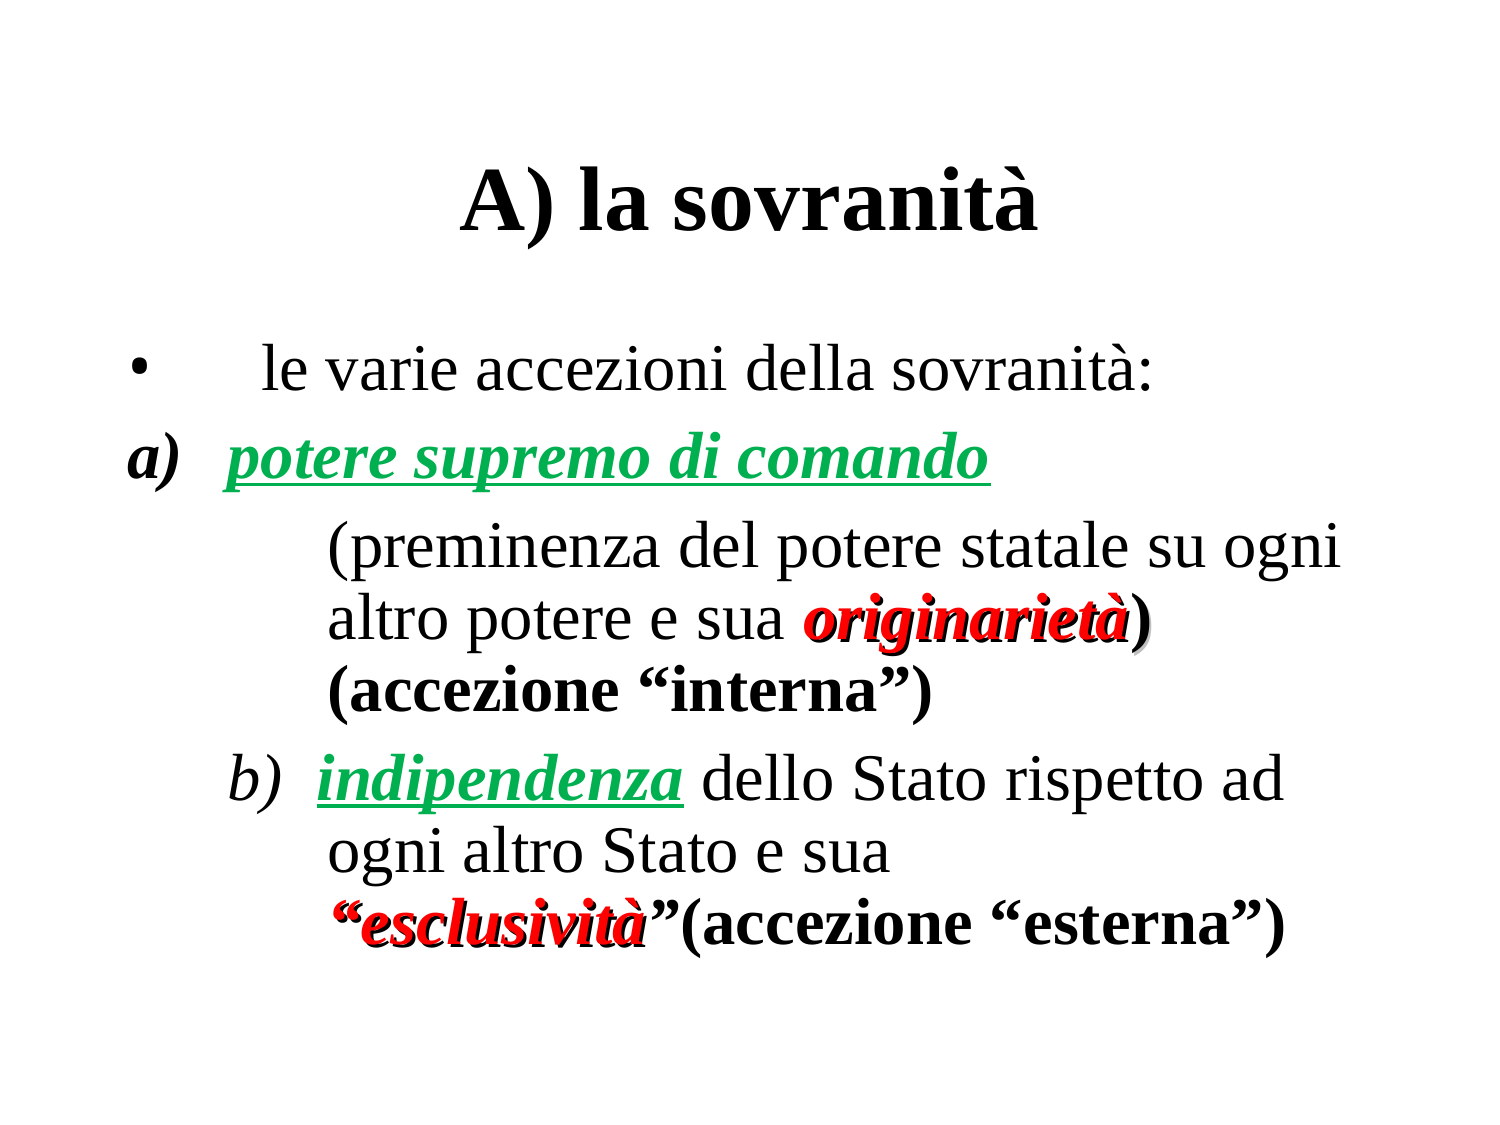

# A) la sovranità
 le varie accezioni della sovranità:
potere supremo di comando
 (preminenza del potere statale su ogni altro potere e sua originarietà) (accezione “interna”)
b) indipendenza dello Stato rispetto ad ogni altro Stato e sua “esclusività”(accezione “esterna”)